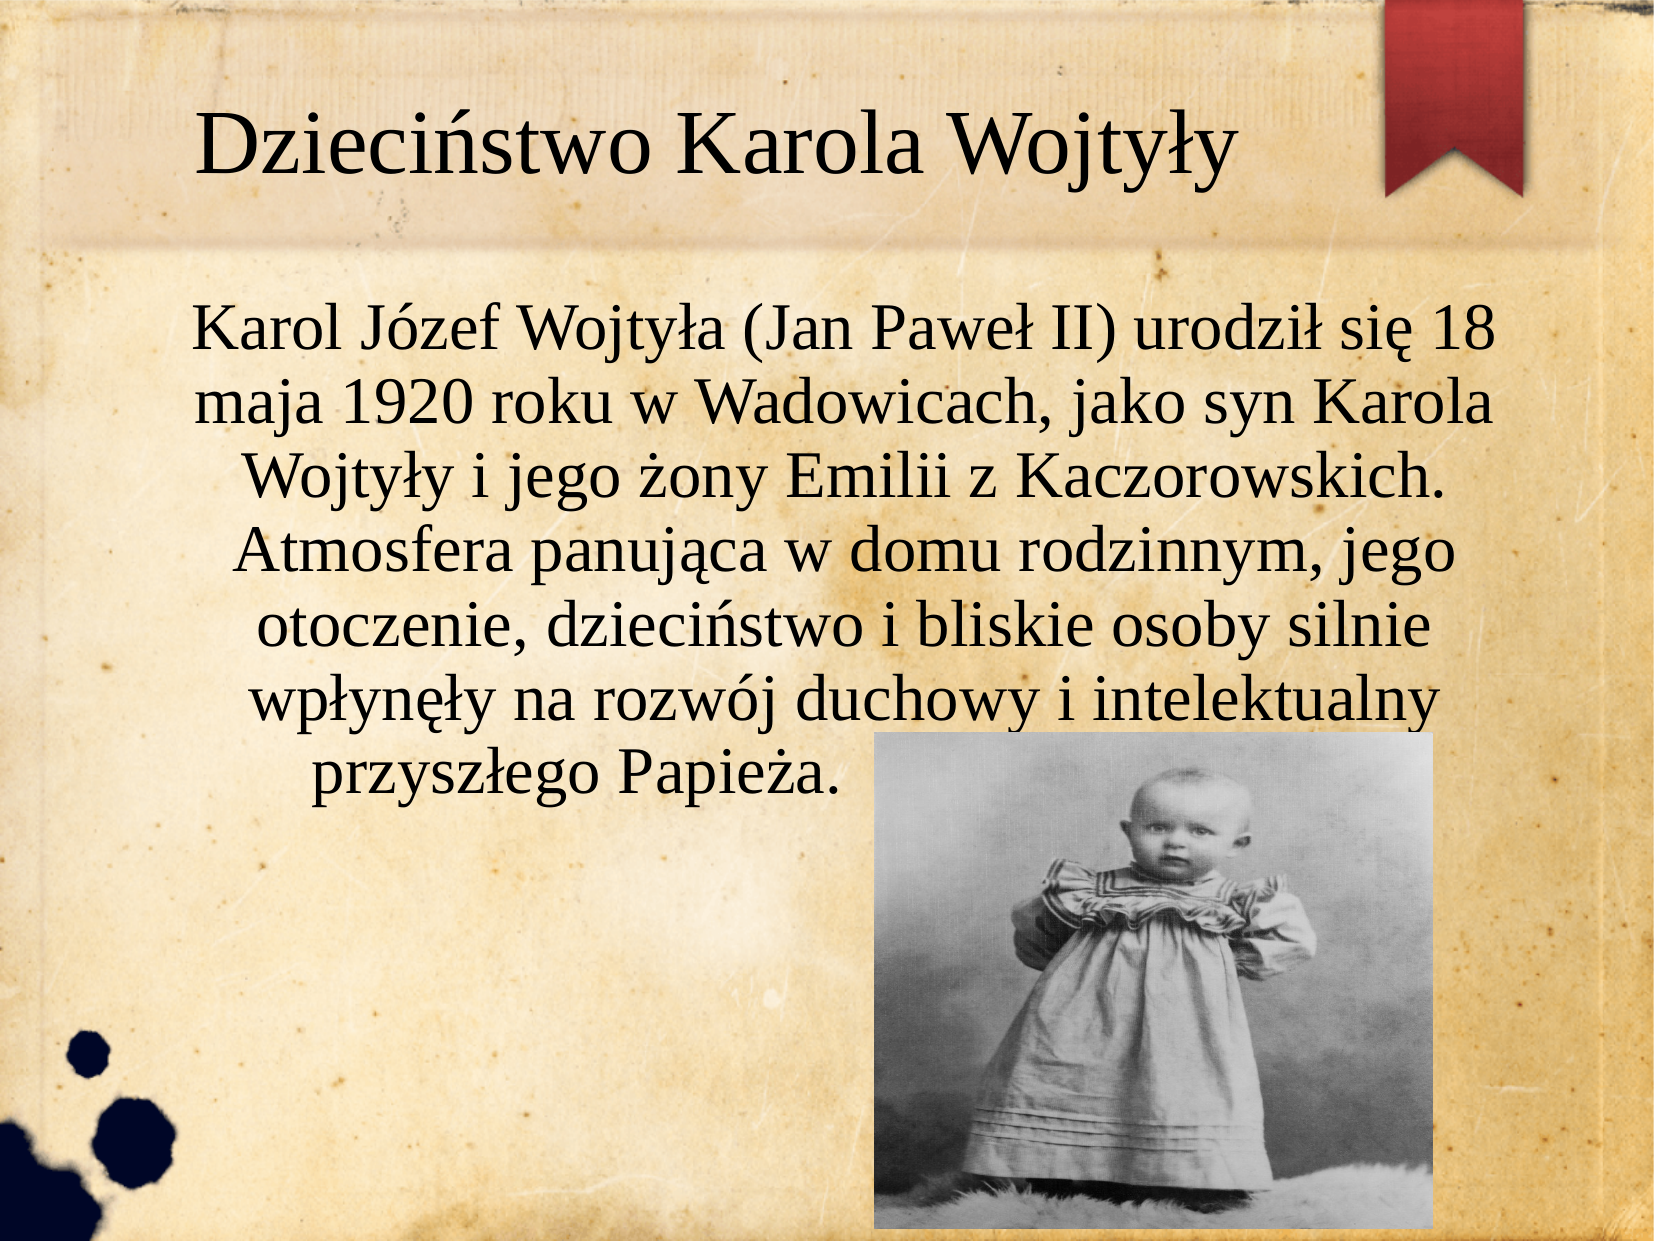

# Dzieciństwo Karola Wojtyły
Karol Józef Wojtyła (Jan Paweł II) urodził się 18 maja 1920 roku w Wadowicach, jako syn Karola Wojtyły i jego żony Emilii z Kaczorowskich. Atmosfera panująca w domu rodzinnym, jego otoczenie, dzieciństwo i bliskie osoby silnie wpłynęły na rozwój duchowy i intelektualny przyszłego Papieża.